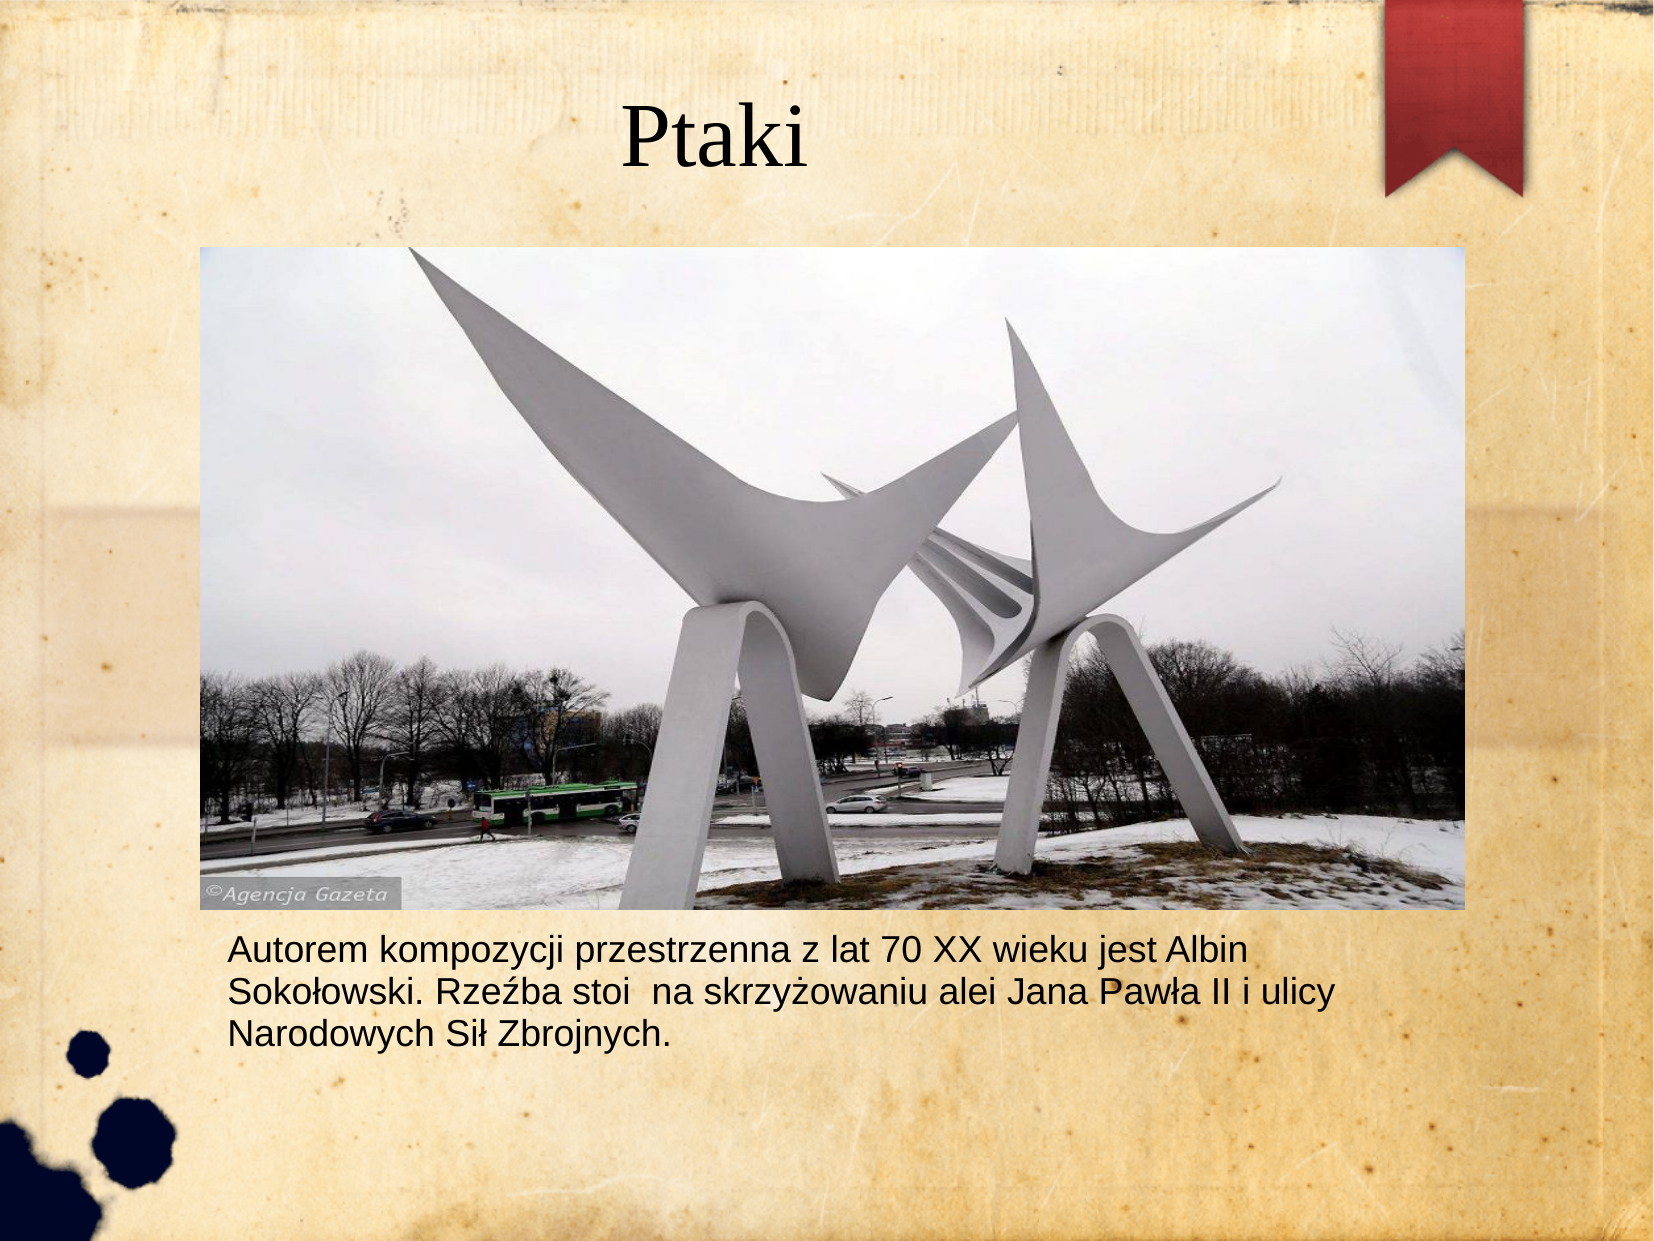

# Ptaki
Autorem kompozycji przestrzenna z lat 70 XX wieku jest Albin Sokołowski. Rzeźba stoi na skrzyżowaniu alei Jana Pawła II i ulicy Narodowych Sił Zbrojnych.